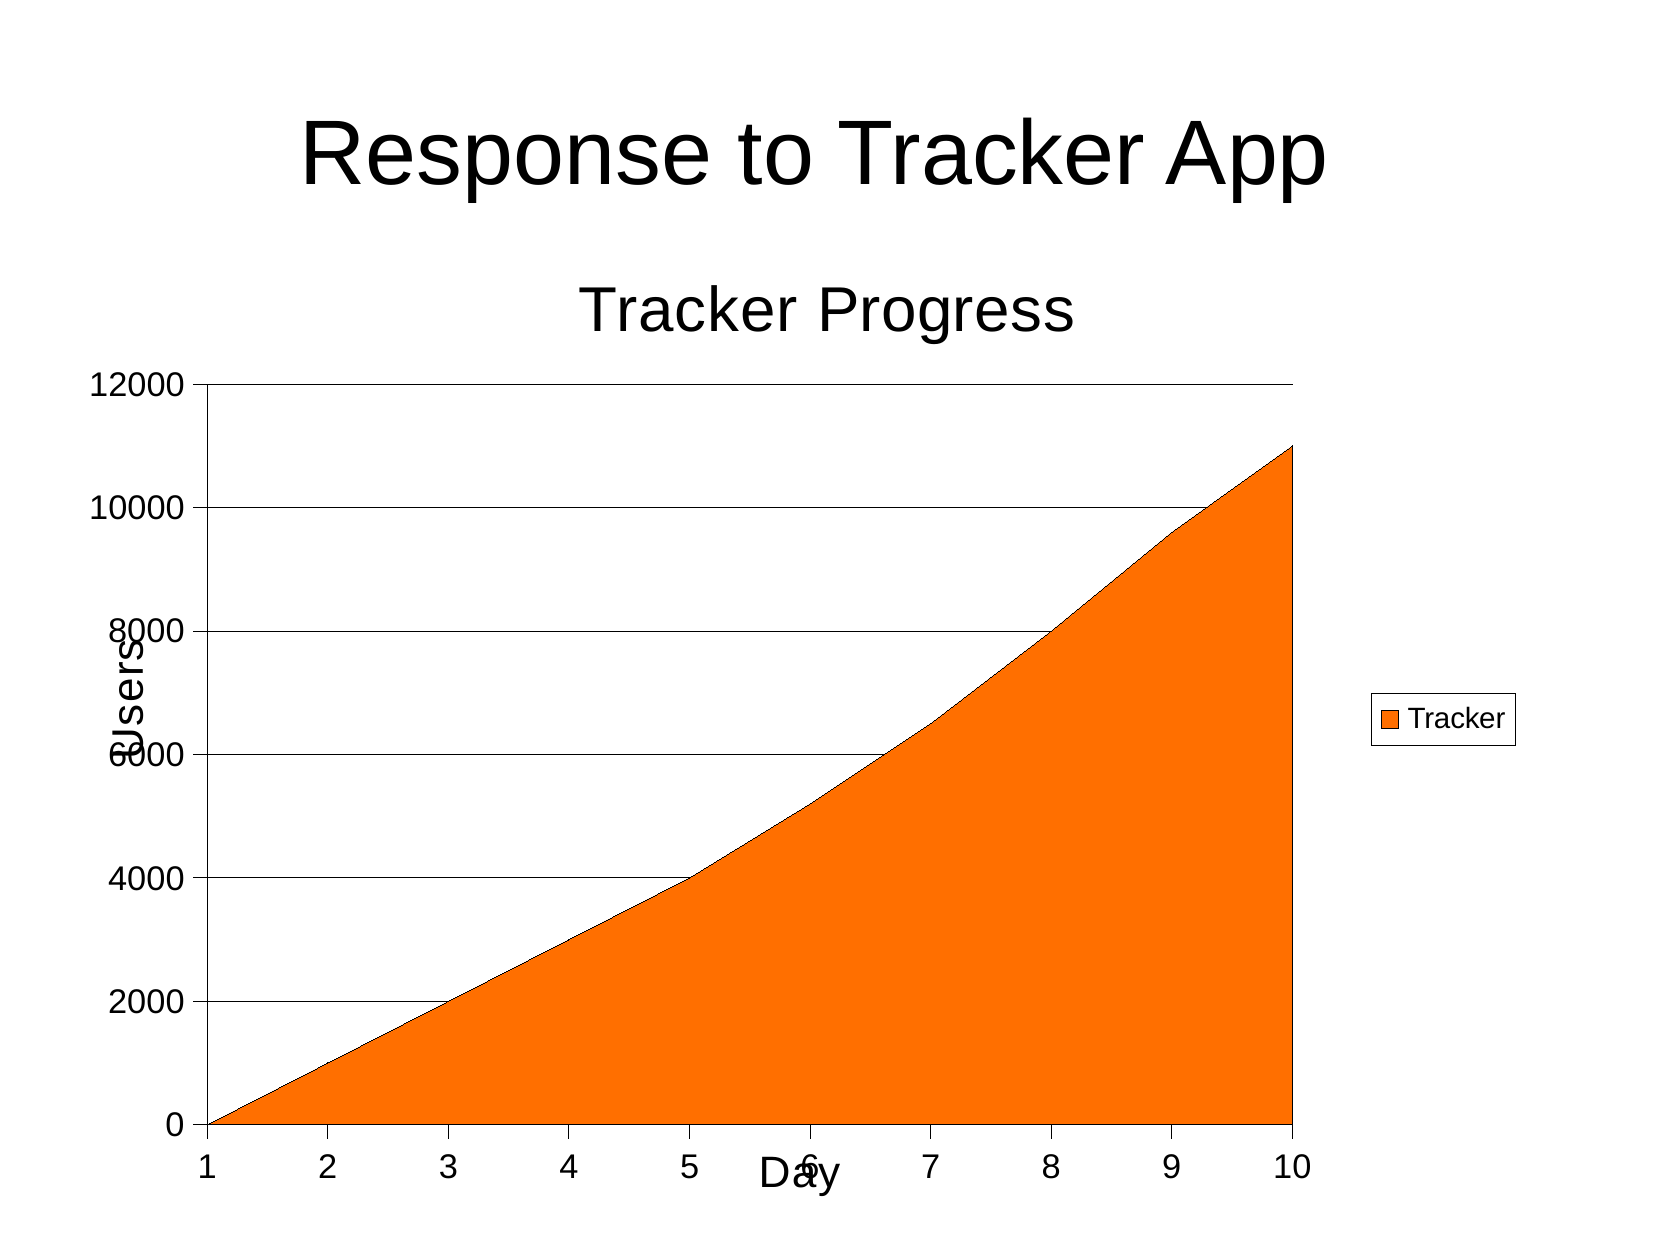

# Response to Tracker App
### Chart: Tracker Progress
| Category | Tracker |
|---|---|
| 1 | 0.0 |
| 2 | 1000.0 |
| 3 | 2000.0 |
| 4 | 3000.0 |
| 5 | 4000.0 |
| 6 | 5200.0 |
| 7 | 6500.0 |
| 8 | 8000.0 |
| 9 | 9600.0 |
| 10 | 11000.0 |